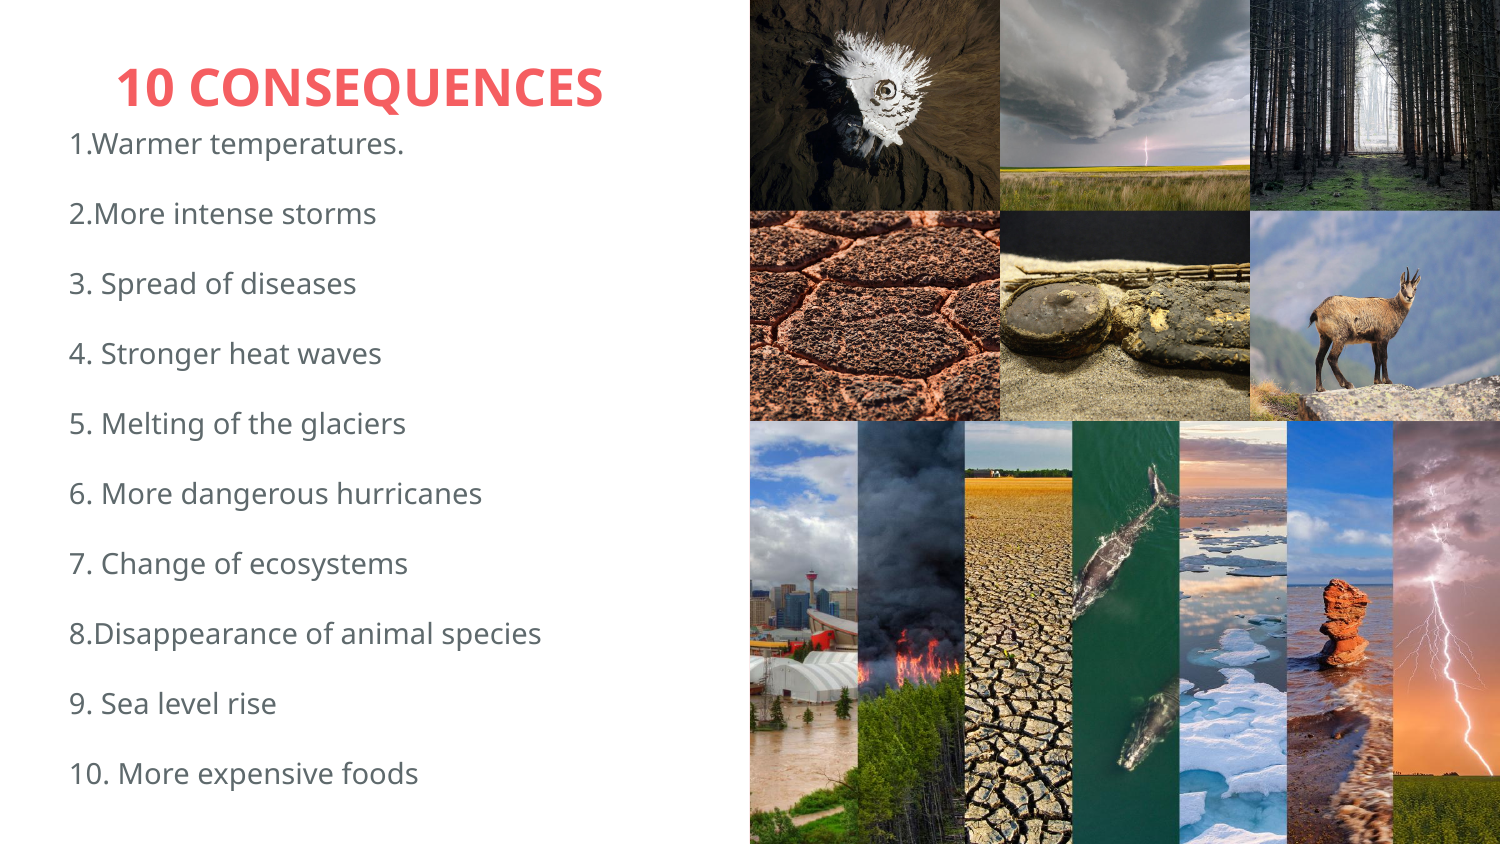

# 10 CONSEQUENCES
1.Warmer temperatures.
2.More intense storms
3. Spread of diseases
4. Stronger heat waves
5. Melting of the glaciers
6. More dangerous hurricanes
7. Change of ecosystems
8.Disappearance of animal species
9. Sea level rise
10. More expensive foods